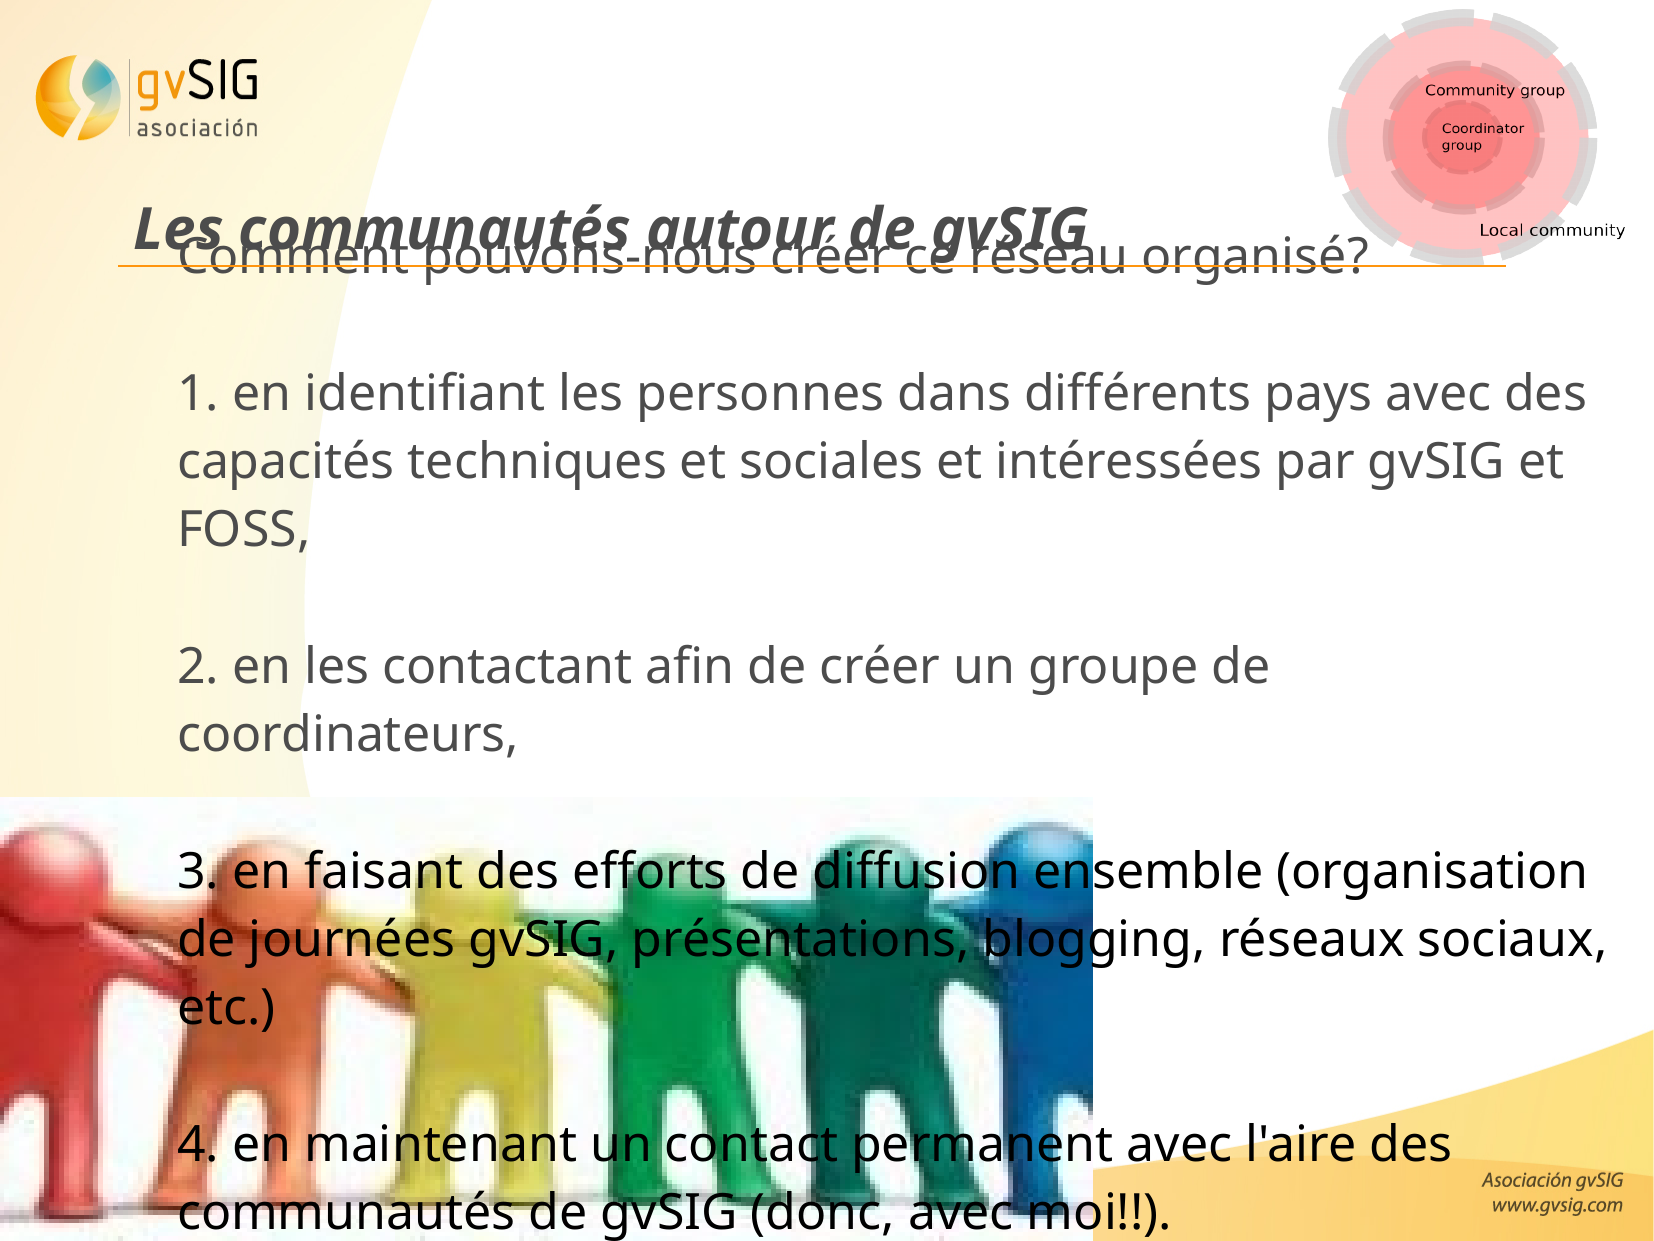

Les communautés autour de gvSIG
# Comment pouvons-nous créer ce réseau organisé? 1. en identifiant les personnes dans différents pays avec des capacités techniques et sociales et intéressées par gvSIG et FOSS, 2. en les contactant afin de créer un groupe de coordinateurs, 3. en faisant des efforts de diffusion ensemble (organisation de journées gvSIG, présentations, blogging, réseaux sociaux, etc.) 4. en maintenant un contact permanent avec l'aire des communautés de gvSIG (donc, avec moi!!).